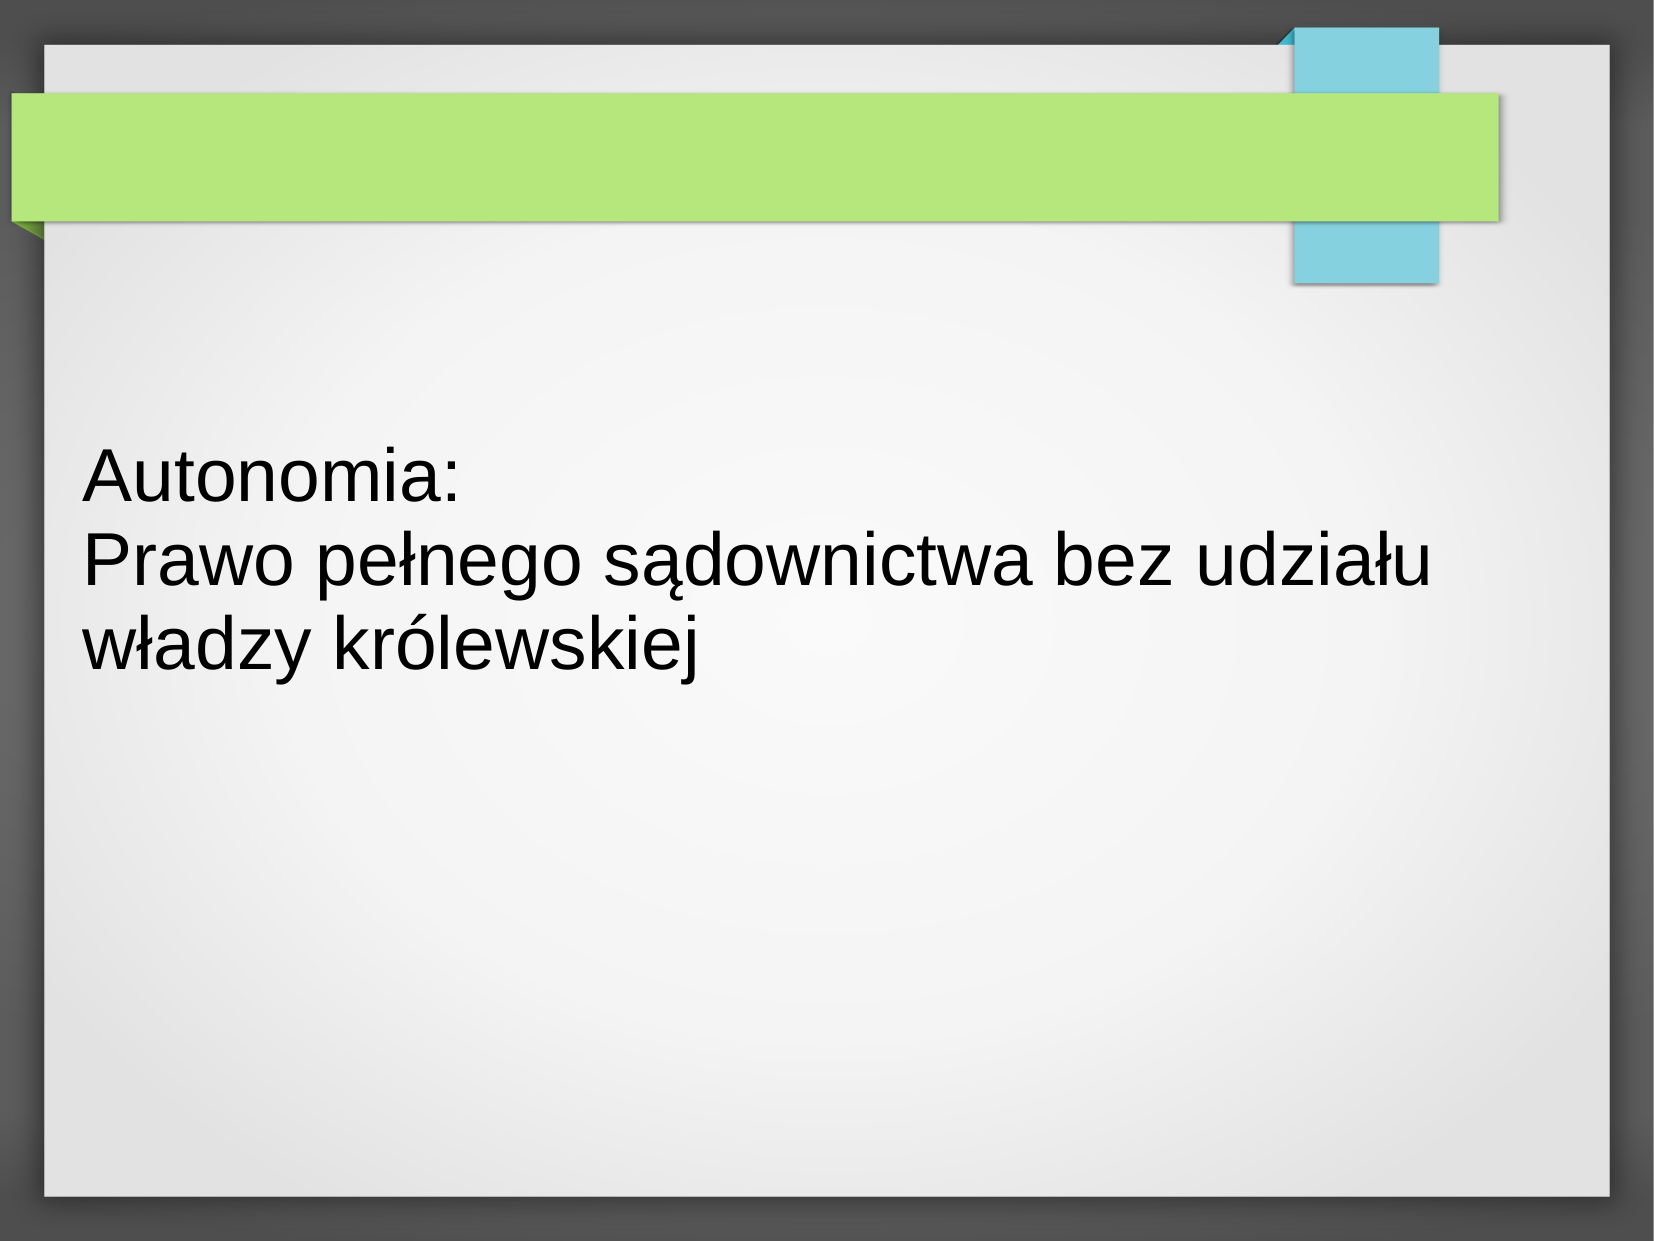

# Autonomia: Prawo pełnego sądownictwa bez udziału władzy królewskiej